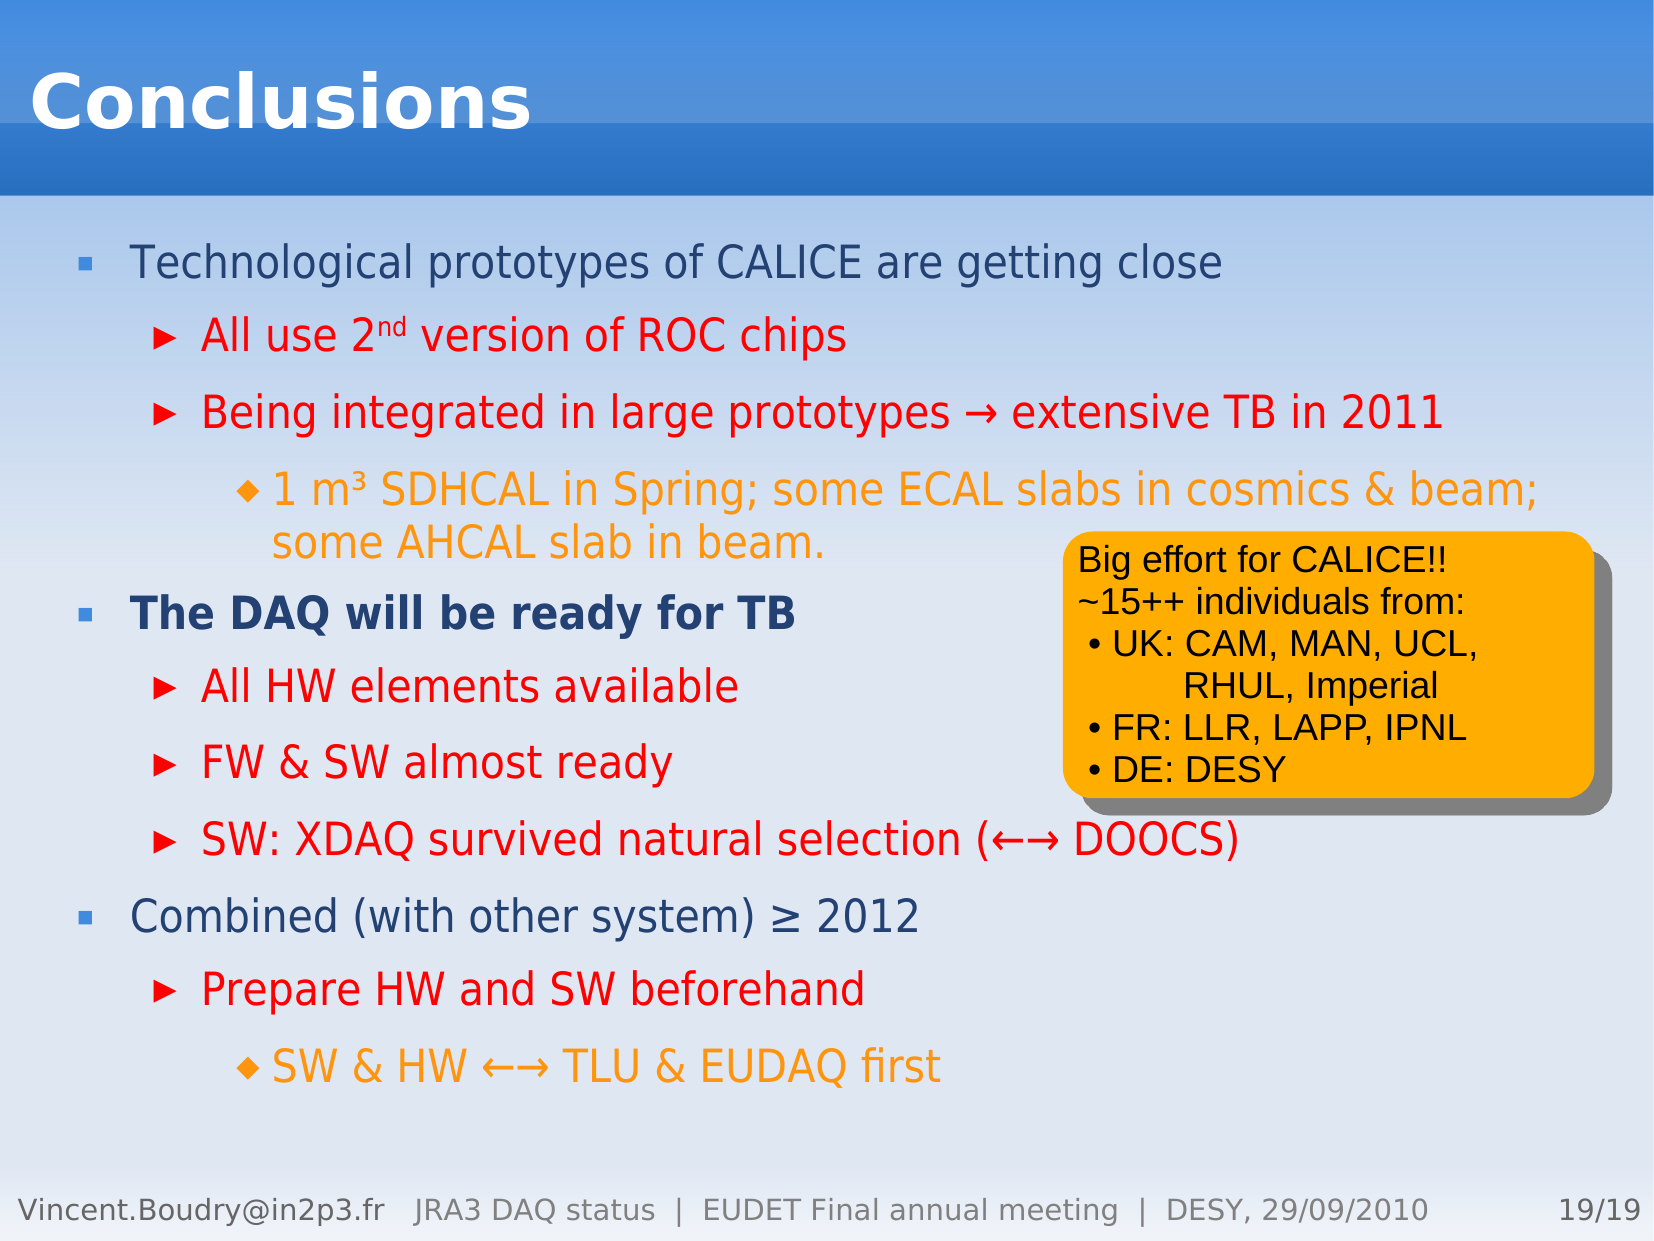

# Conclusions
Technological prototypes of CALICE are getting close
All use 2nd version of ROC chips
Being integrated in large prototypes → extensive TB in 2011
1 m³ SDHCAL in Spring; some ECAL slabs in cosmics & beam; some AHCAL slab in beam.
The DAQ will be ready for TB
All HW elements available
FW & SW almost ready
SW: XDAQ survived natural selection (←→ DOOCS)
Combined (with other system) ≥ 2012
Prepare HW and SW beforehand
SW & HW ←→ TLU & EUDAQ first
Big effort for CALICE!!
~15++ individuals from:
 • UK: CAM, MAN, UCL, 	 	 RHUL, Imperial
 • FR: LLR, LAPP, IPNL
 • DE: DESY
Vincent.Boudry@in2p3.fr
JRA3 DAQ status | EUDET Final annual meeting | DESY, 29/09/2010
19